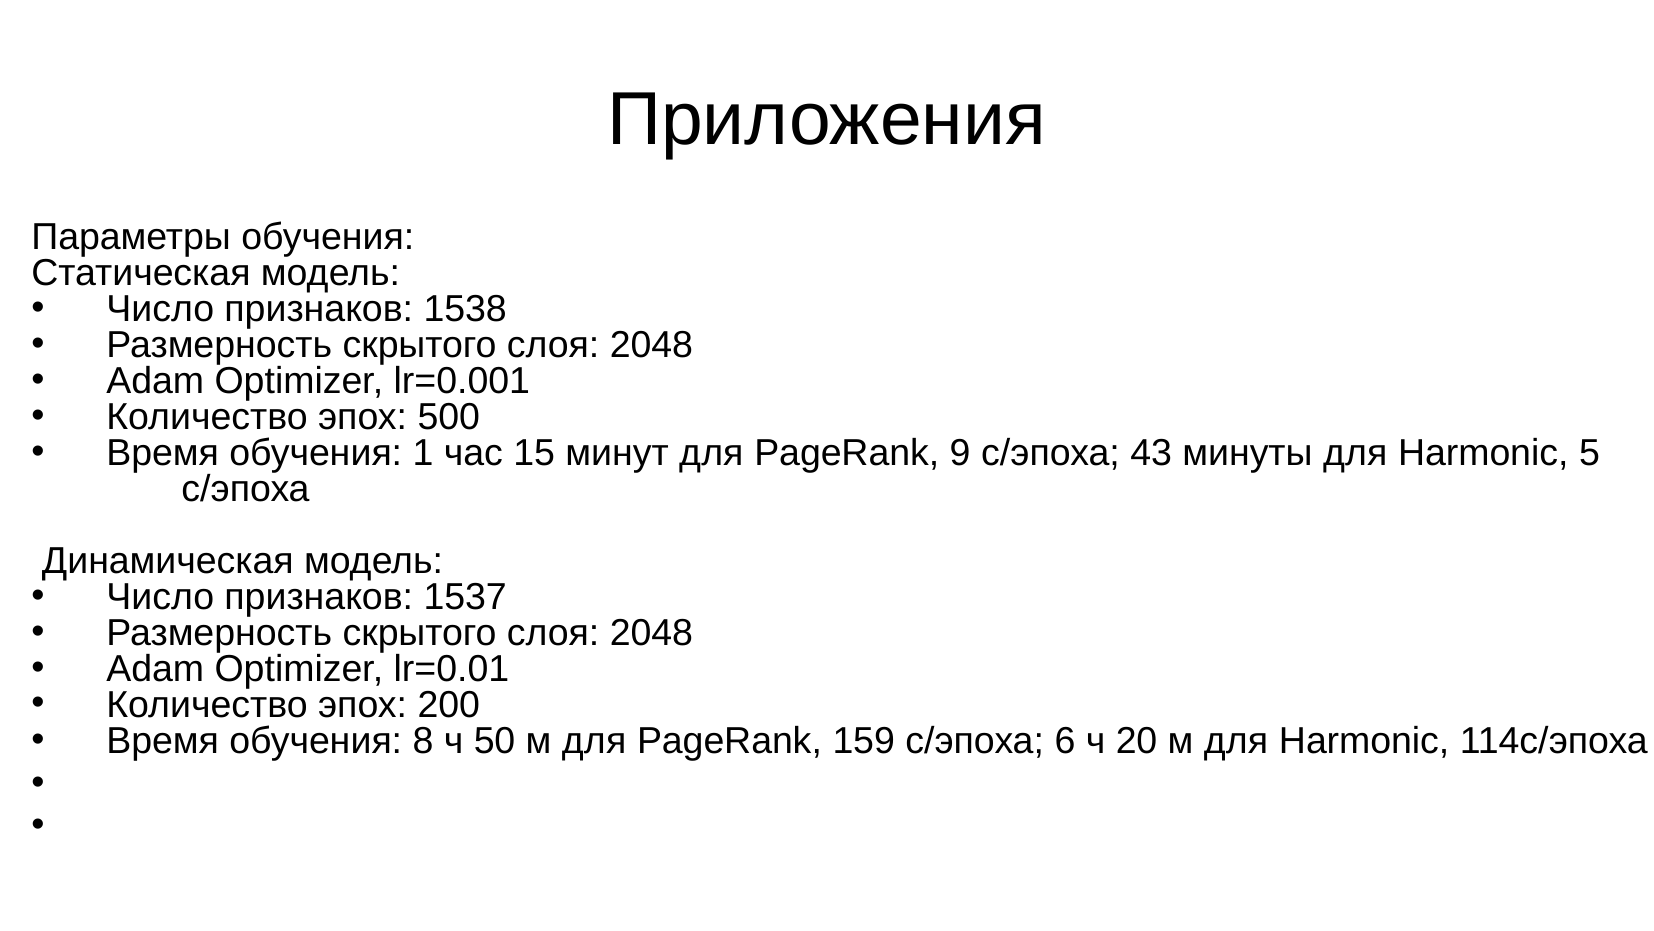

# Приложения
Параметры обучения:
Статическая модель:
Число признаков: 1538
Размерность скрытого слоя: 2048
Adam Optimizer, lr=0.001
Количество эпох: 500
Время обучения: 1 час 15 минут для PageRank, 9 с/эпоха; 43 минуты для Harmonic, 5 c/эпоха
 Динамическая модель:
Число признаков: 1537
Размерность скрытого слоя: 2048
Adam Optimizer, lr=0.01
Количество эпох: 200
Время обучения: 8 ч 50 м для PageRank, 159 с/эпоха; 6 ч 20 м для Harmonic, 114с/эпоха